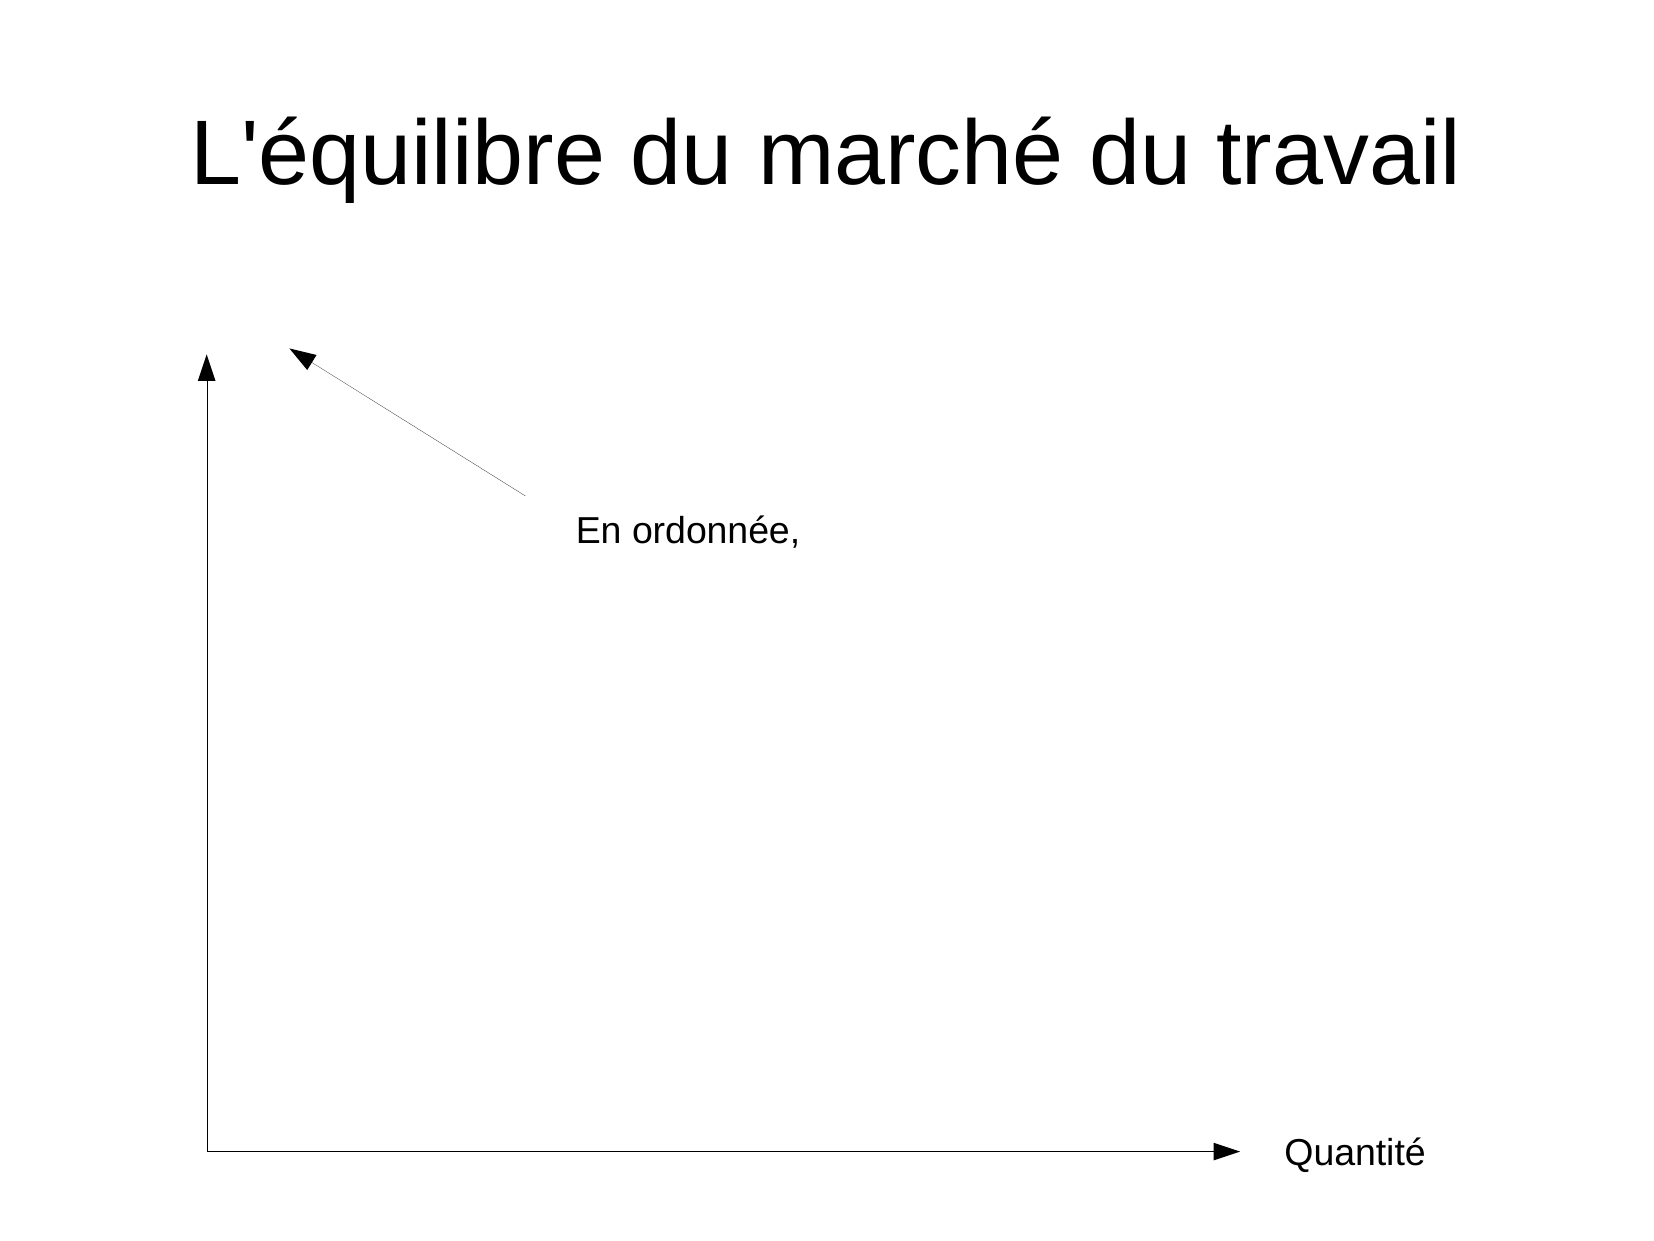

# L'équilibre du marché du travail
En ordonnée,
Quantité